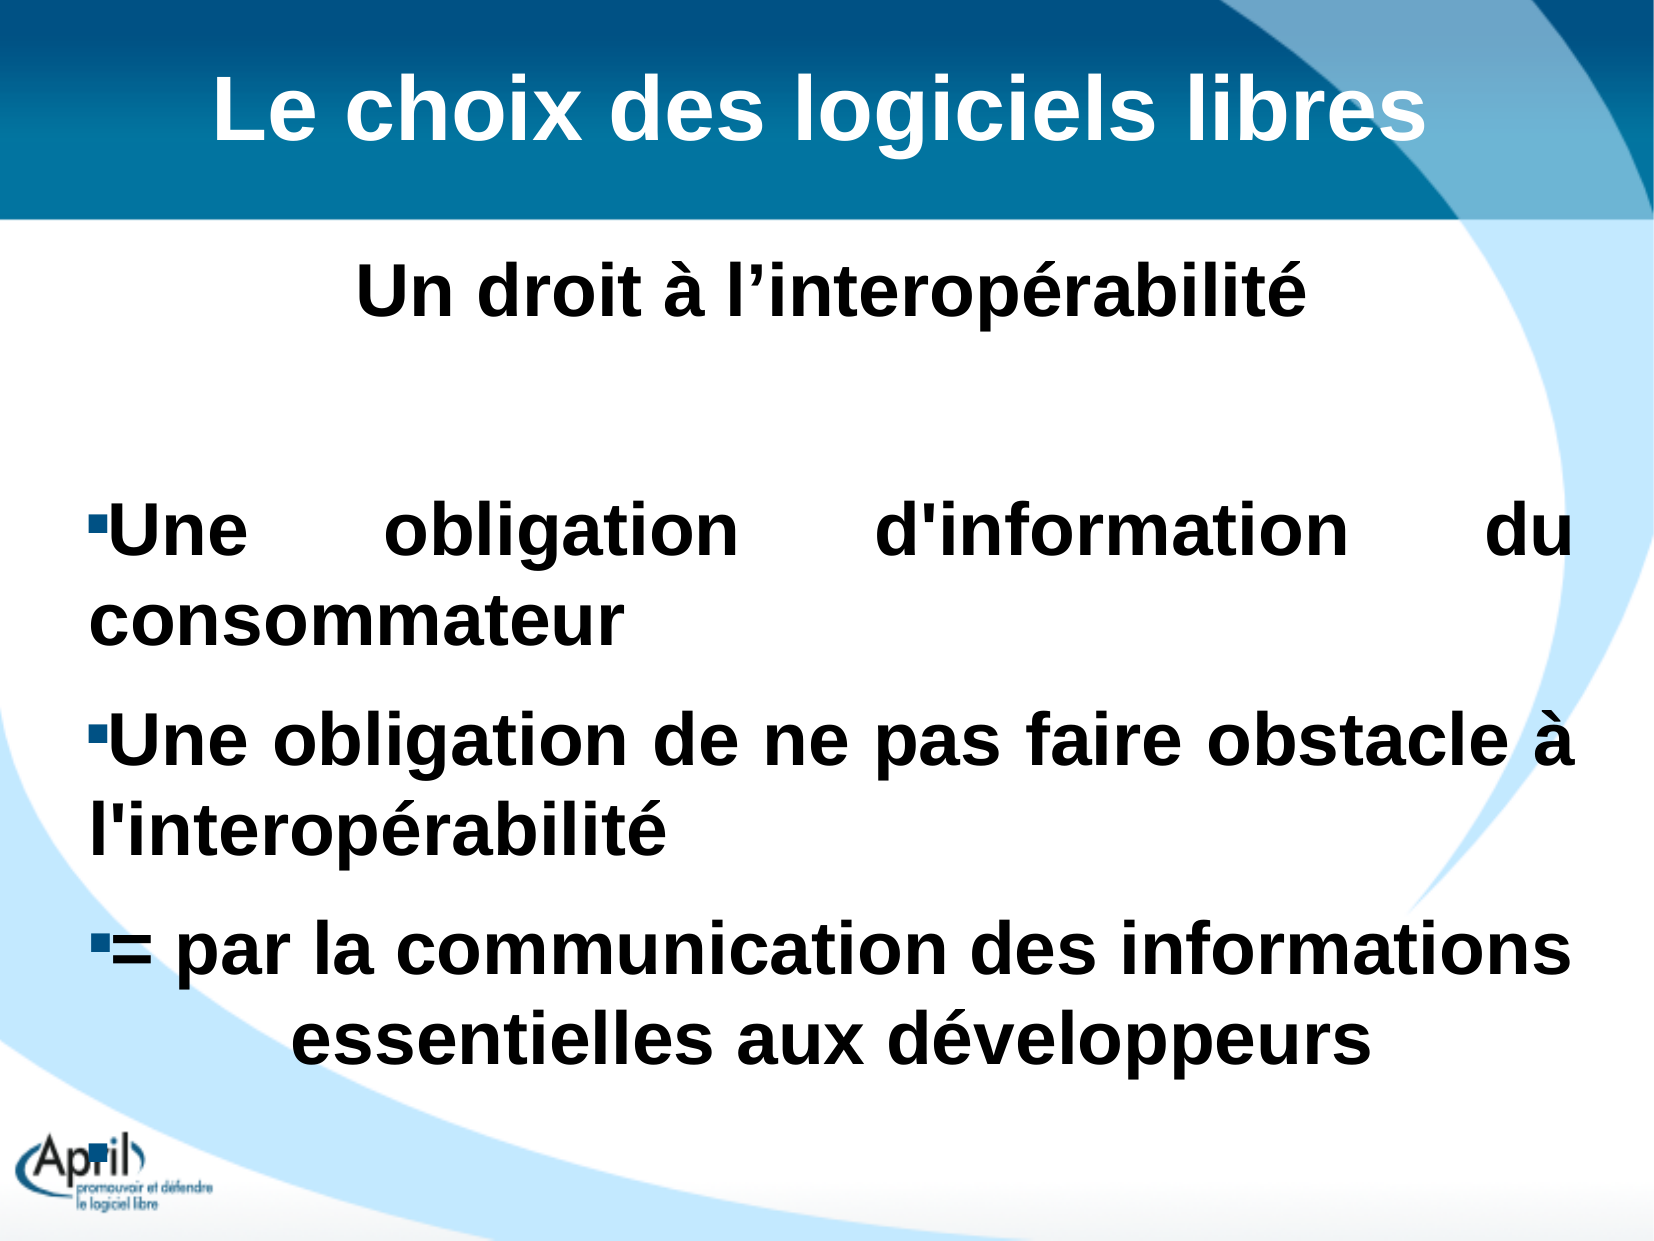

# Le choix des logiciels libres
Un droit à l’interopérabilité
Une obligation d'information du consommateur
Une obligation de ne pas faire obstacle à l'interopérabilité
= par la communication des informations essentielles aux développeurs